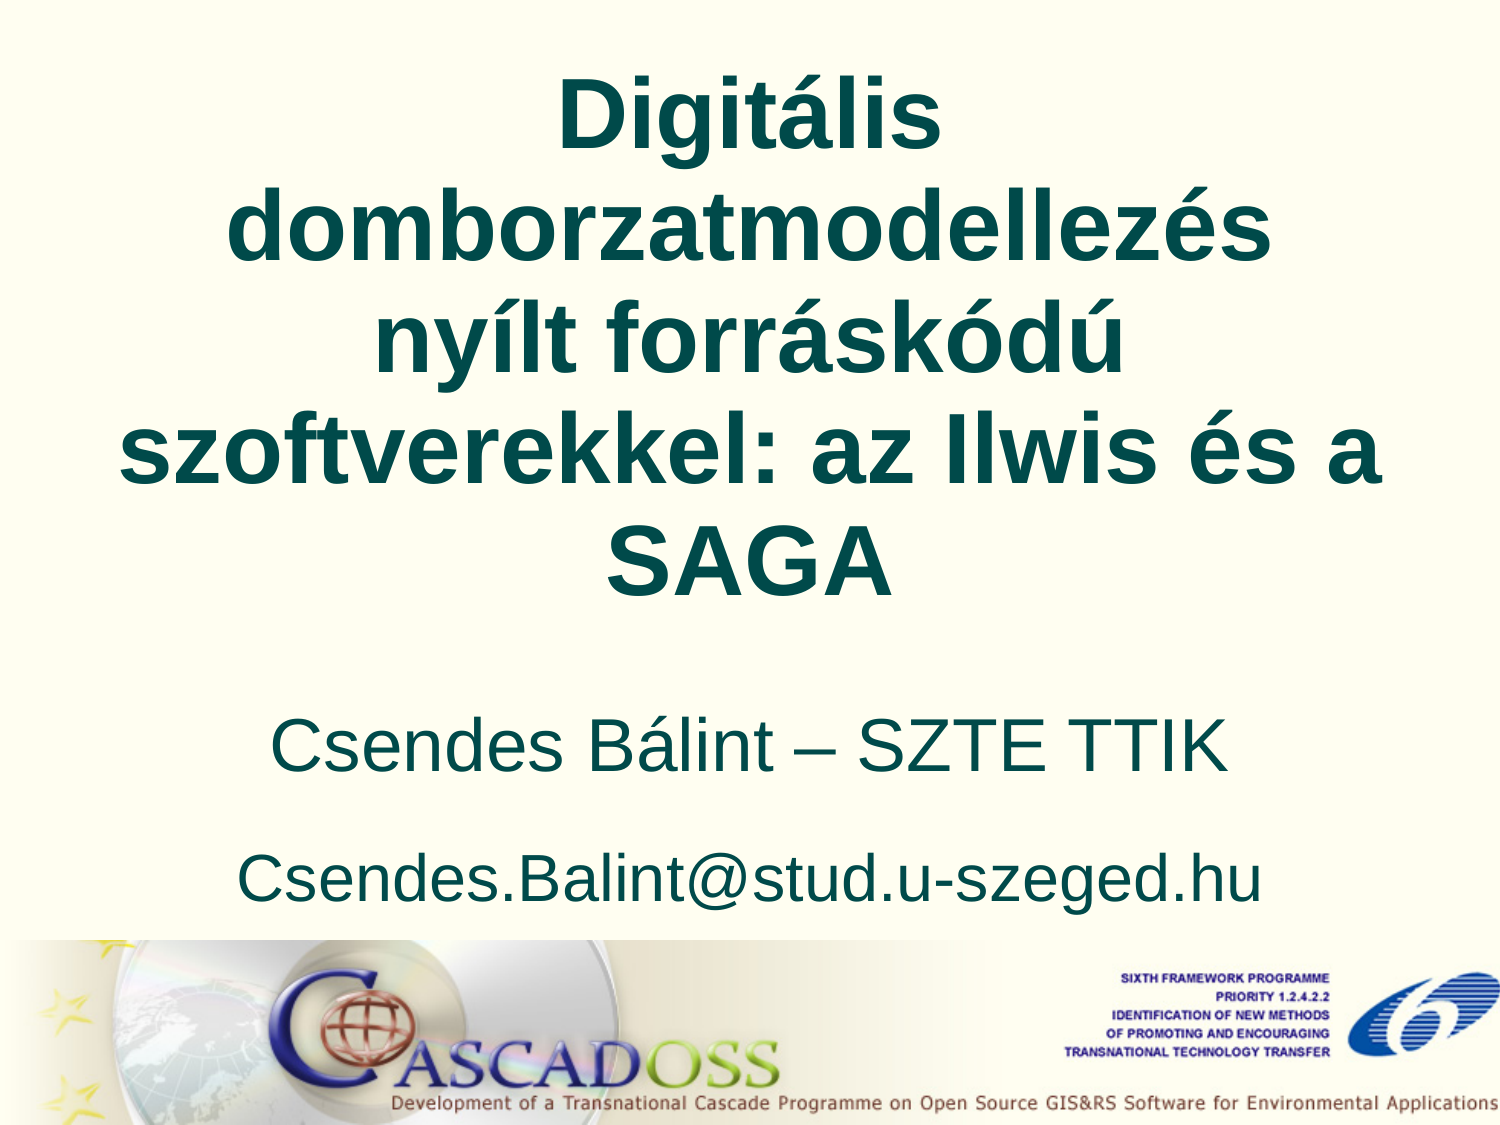

# Digitális domborzatmodellezés nyílt forráskódú szoftverekkel: az Ilwis és a SAGA
Csendes Bálint – SZTE TTIK
Csendes.Balint@stud.u-szeged.hu